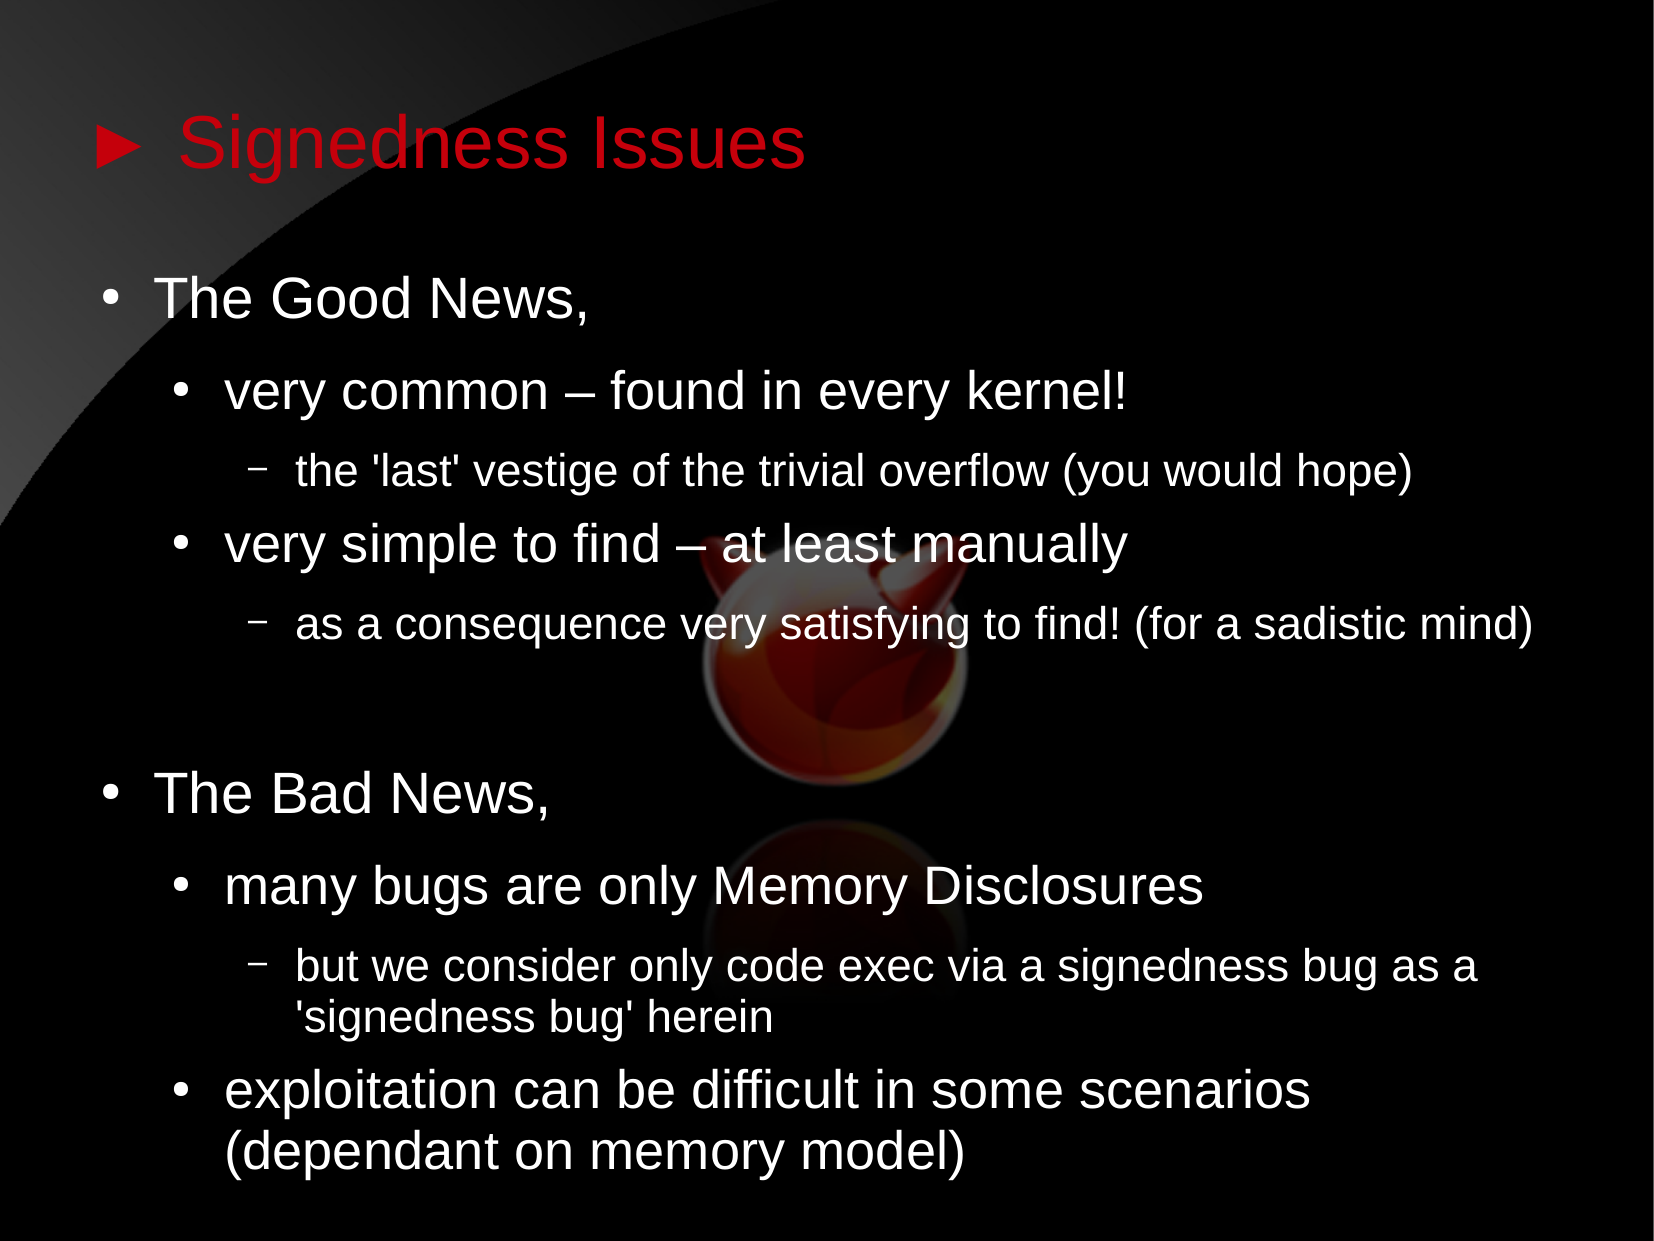

# ► Signedness Issues
The Good News,
very common – found in every kernel!
the 'last' vestige of the trivial overflow (you would hope)
very simple to find – at least manually
as a consequence very satisfying to find! (for a sadistic mind)
The Bad News,
many bugs are only Memory Disclosures
but we consider only code exec via a signedness bug as a 'signedness bug' herein
exploitation can be difficult in some scenarios (dependant on memory model)